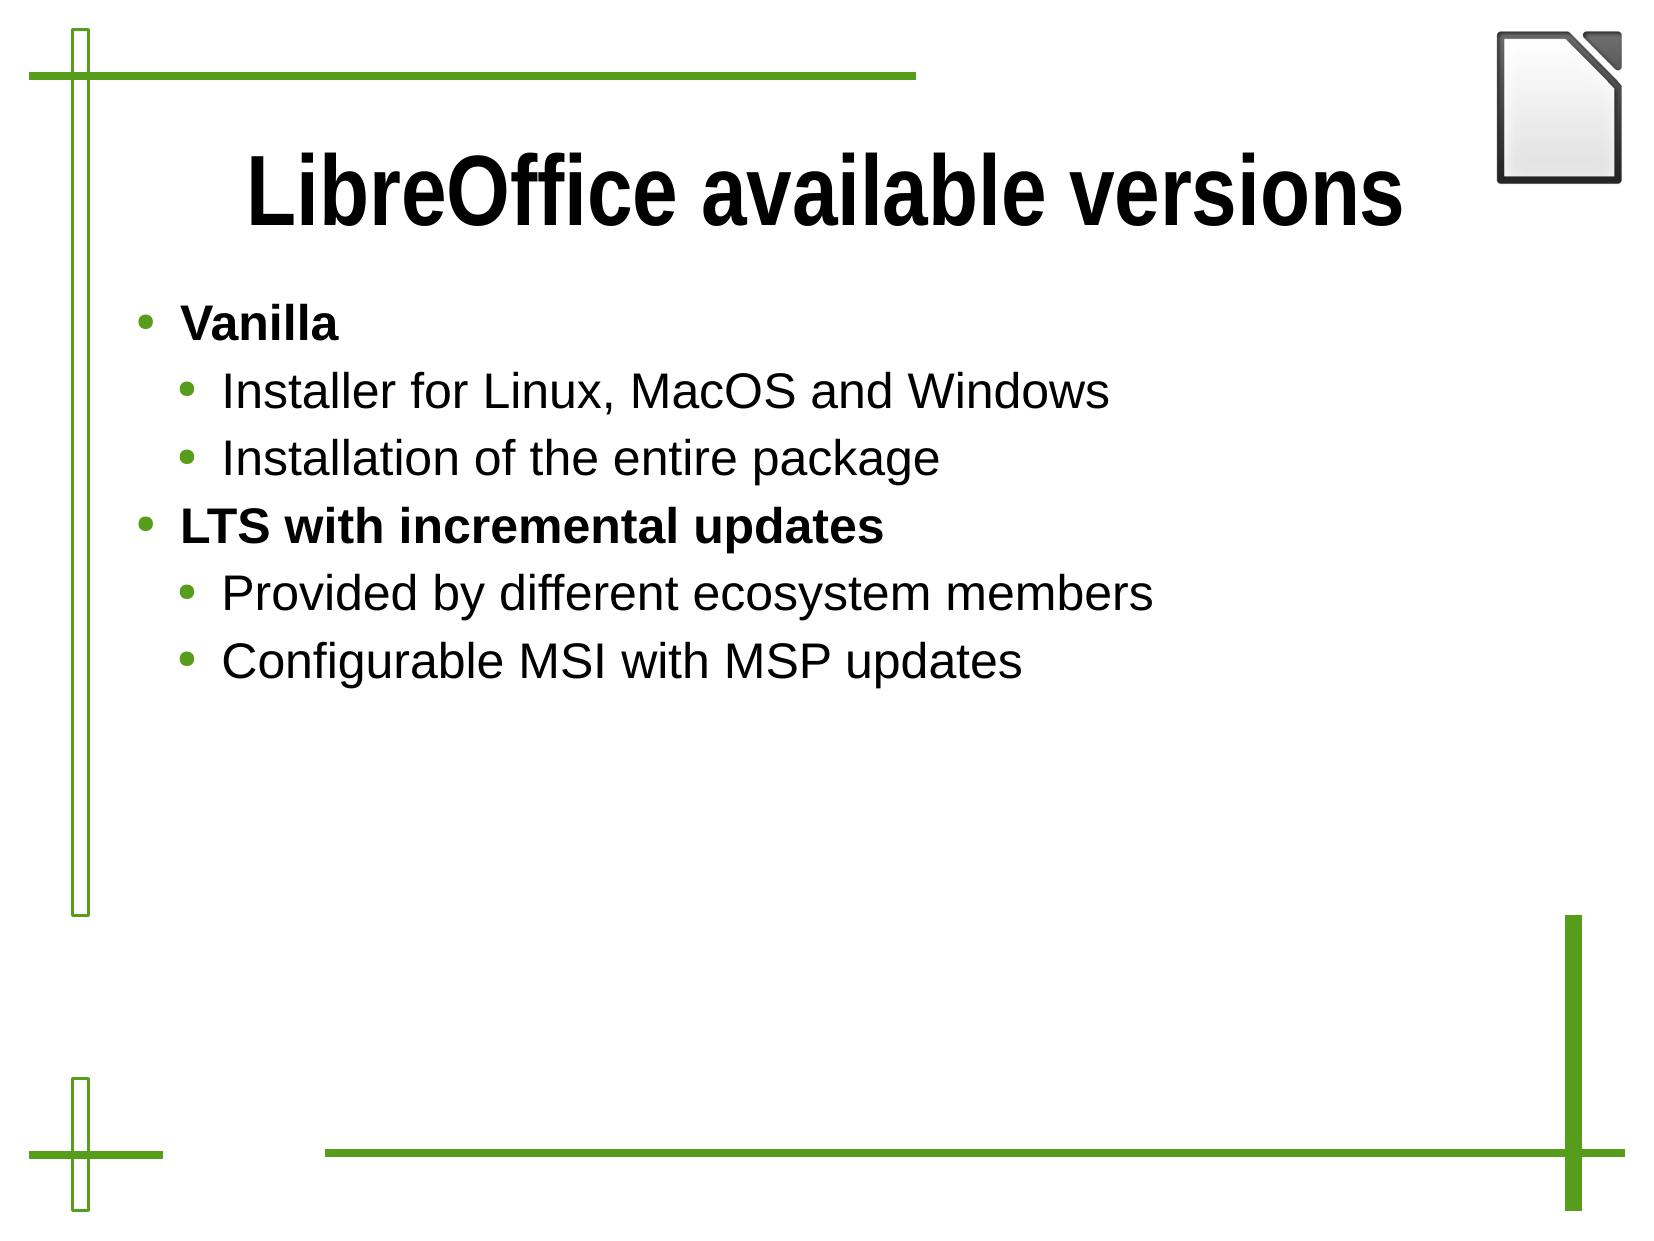

# LibreOffice available versions
Vanilla
Installer for Linux, MacOS and Windows
Installation of the entire package
LTS with incremental updates
Provided by different ecosystem members
Configurable MSI with MSP updates